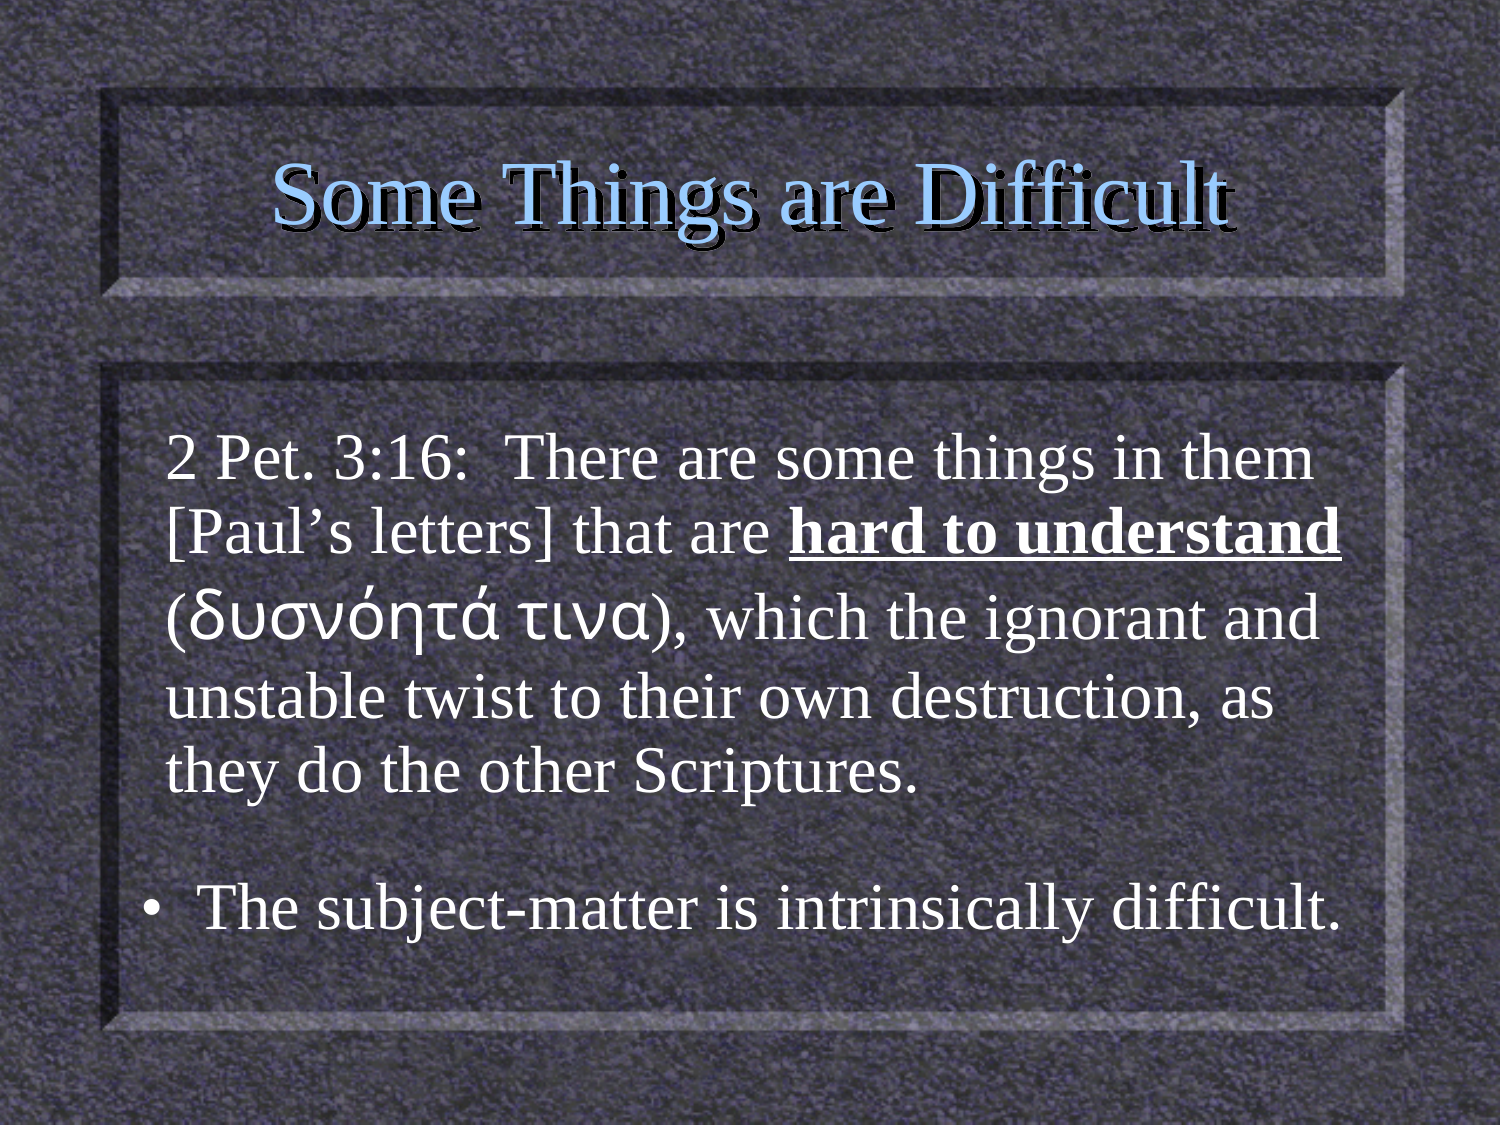

# Some Things are Difficult
2 Pet. 3:16: There are some things in them [Paul’s letters] that are hard to understand (δυσνόητά τινα), which the ignorant and unstable twist to their own destruction, as they do the other Scriptures.
The subject-matter is intrinsically difficult.